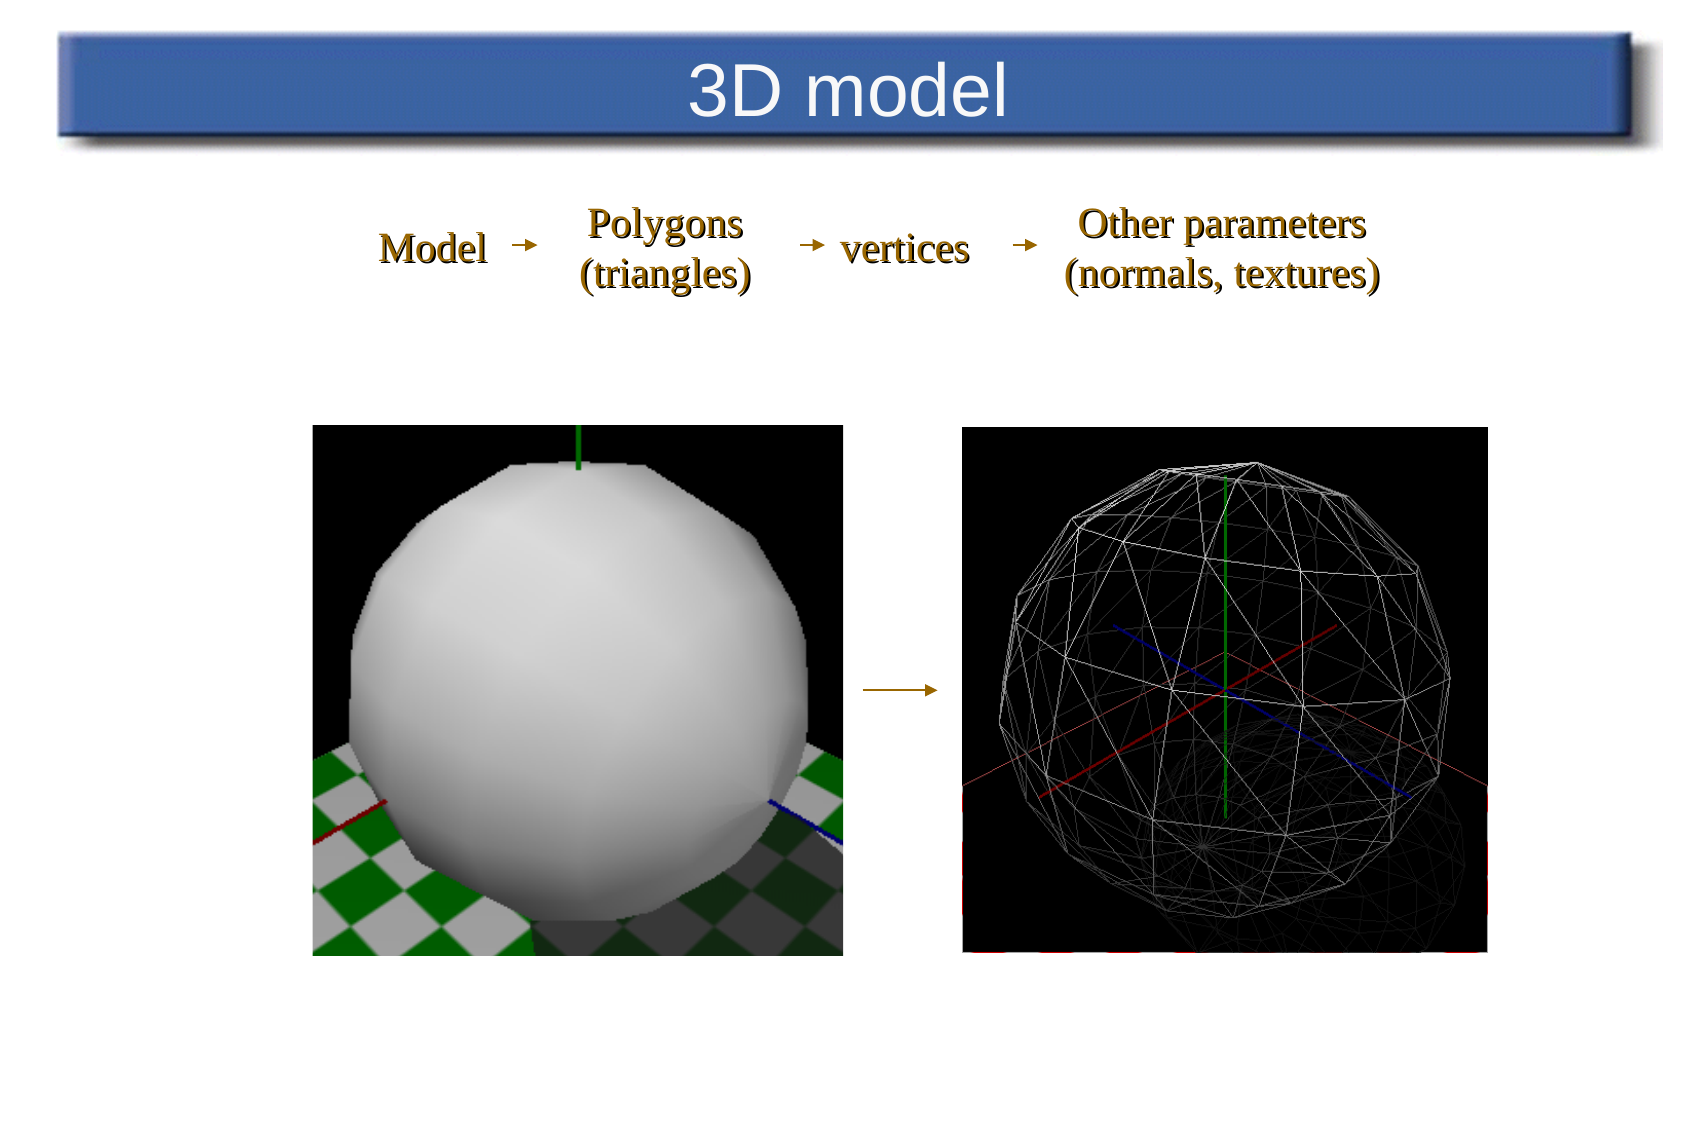

# 3D model
Polygons
(triangles)
Other parameters
(normals, textures)
Model
vertices